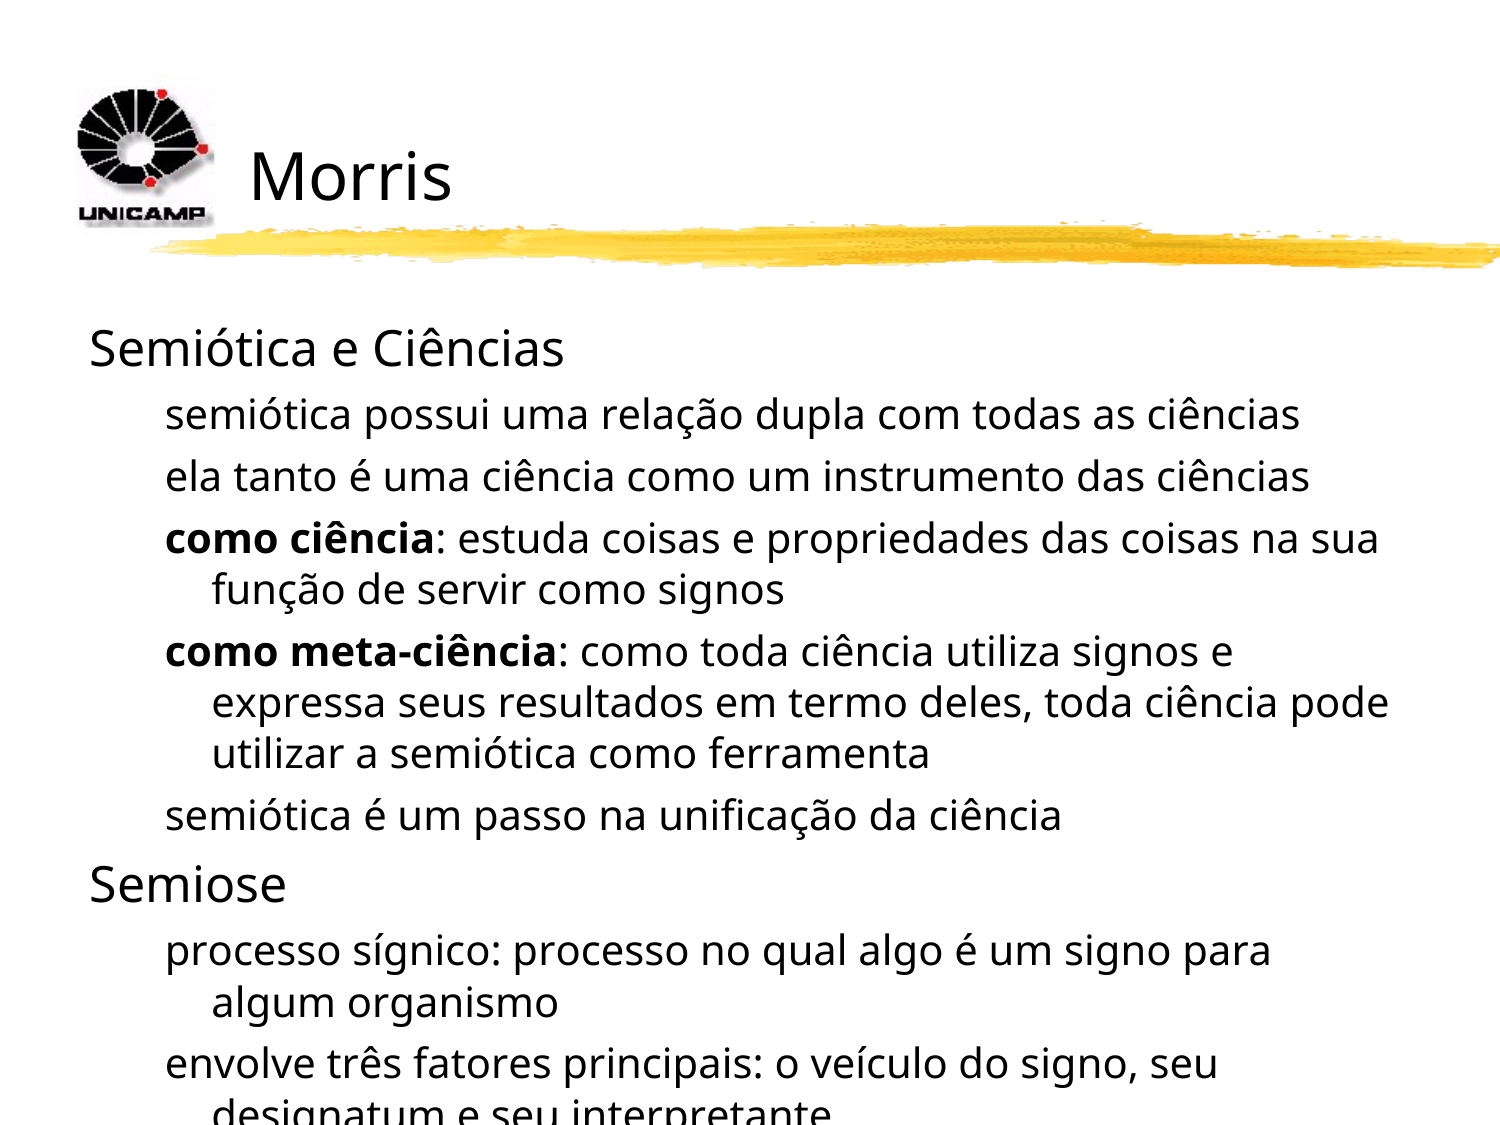

# Morris
Semiótica e Ciências
semiótica possui uma relação dupla com todas as ciências
ela tanto é uma ciência como um instrumento das ciências
como ciência: estuda coisas e propriedades das coisas na sua função de servir como signos
como meta-ciência: como toda ciência utiliza signos e expressa seus resultados em termo deles, toda ciência pode utilizar a semiótica como ferramenta
semiótica é um passo na unificação da ciência
Semiose
processo sígnico: processo no qual algo é um signo para algum organismo
envolve três fatores principais: o veículo do signo, seu designatum e seu interpretante